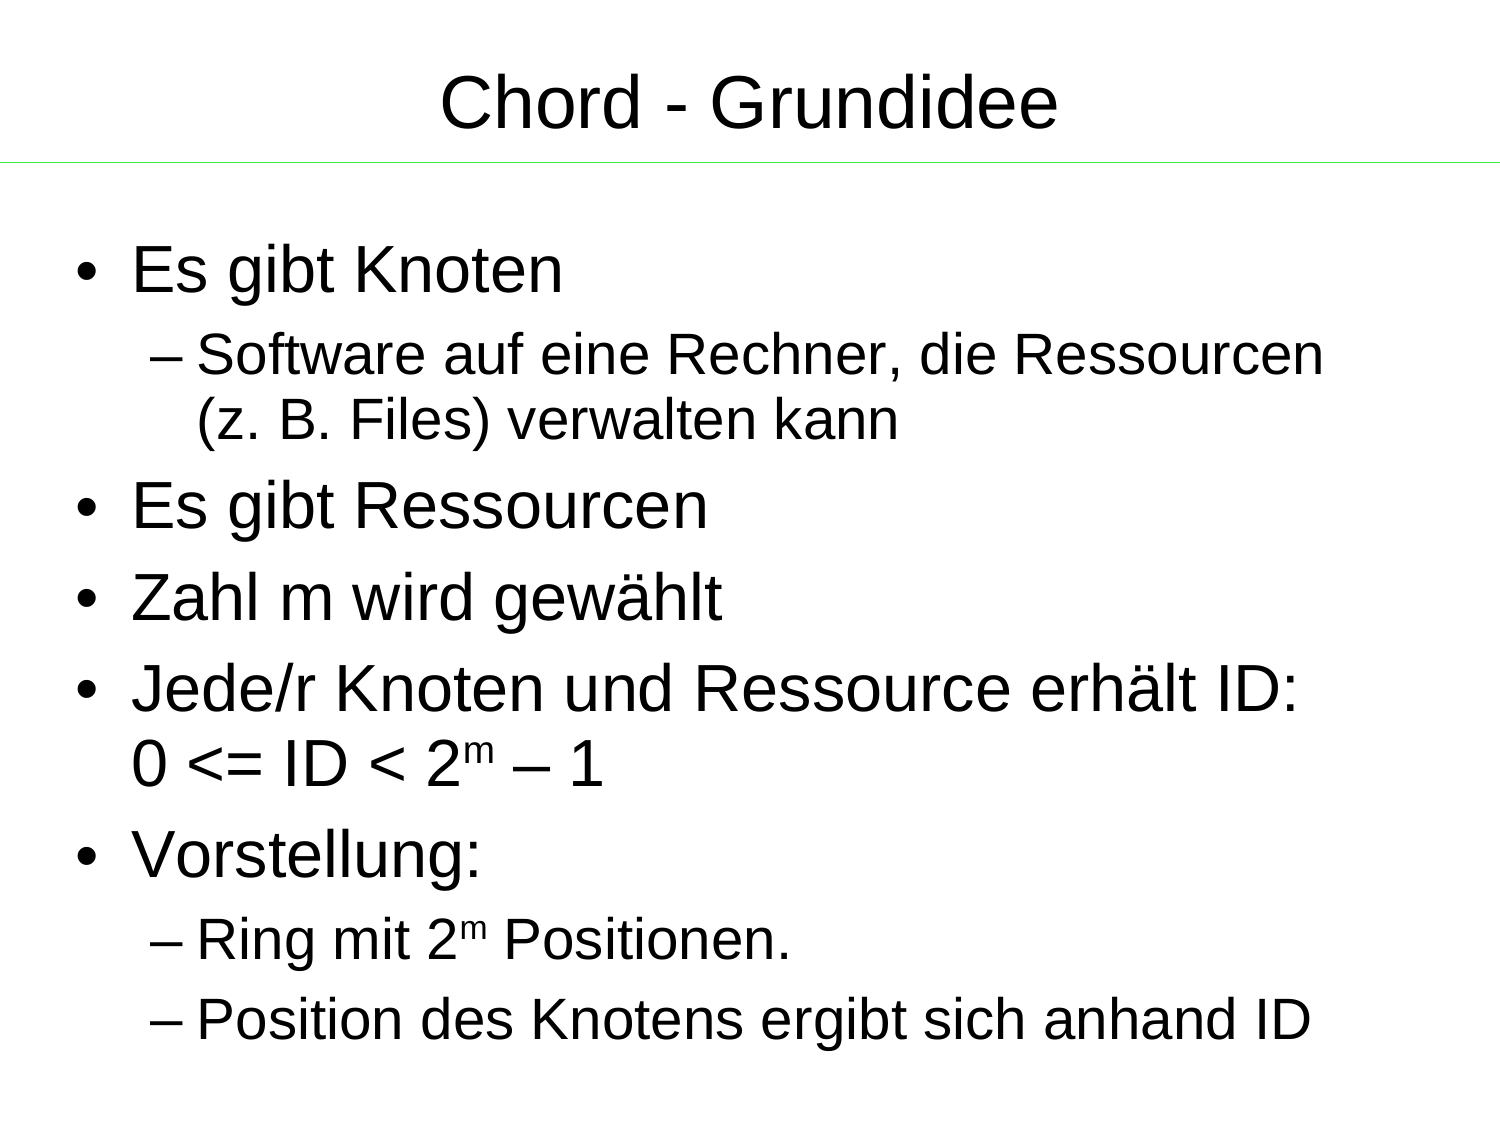

# Chord - Grundidee
Es gibt Knoten
Software auf eine Rechner, die Ressourcen
(z. B. Files) verwalten kann
Es gibt Ressourcen
Zahl m wird gewählt
Jede/r Knoten und Ressource erhält ID:
0 <= ID < 2m – 1
Vorstellung:
Ring mit 2m Positionen.
Position des Knotens ergibt sich anhand ID